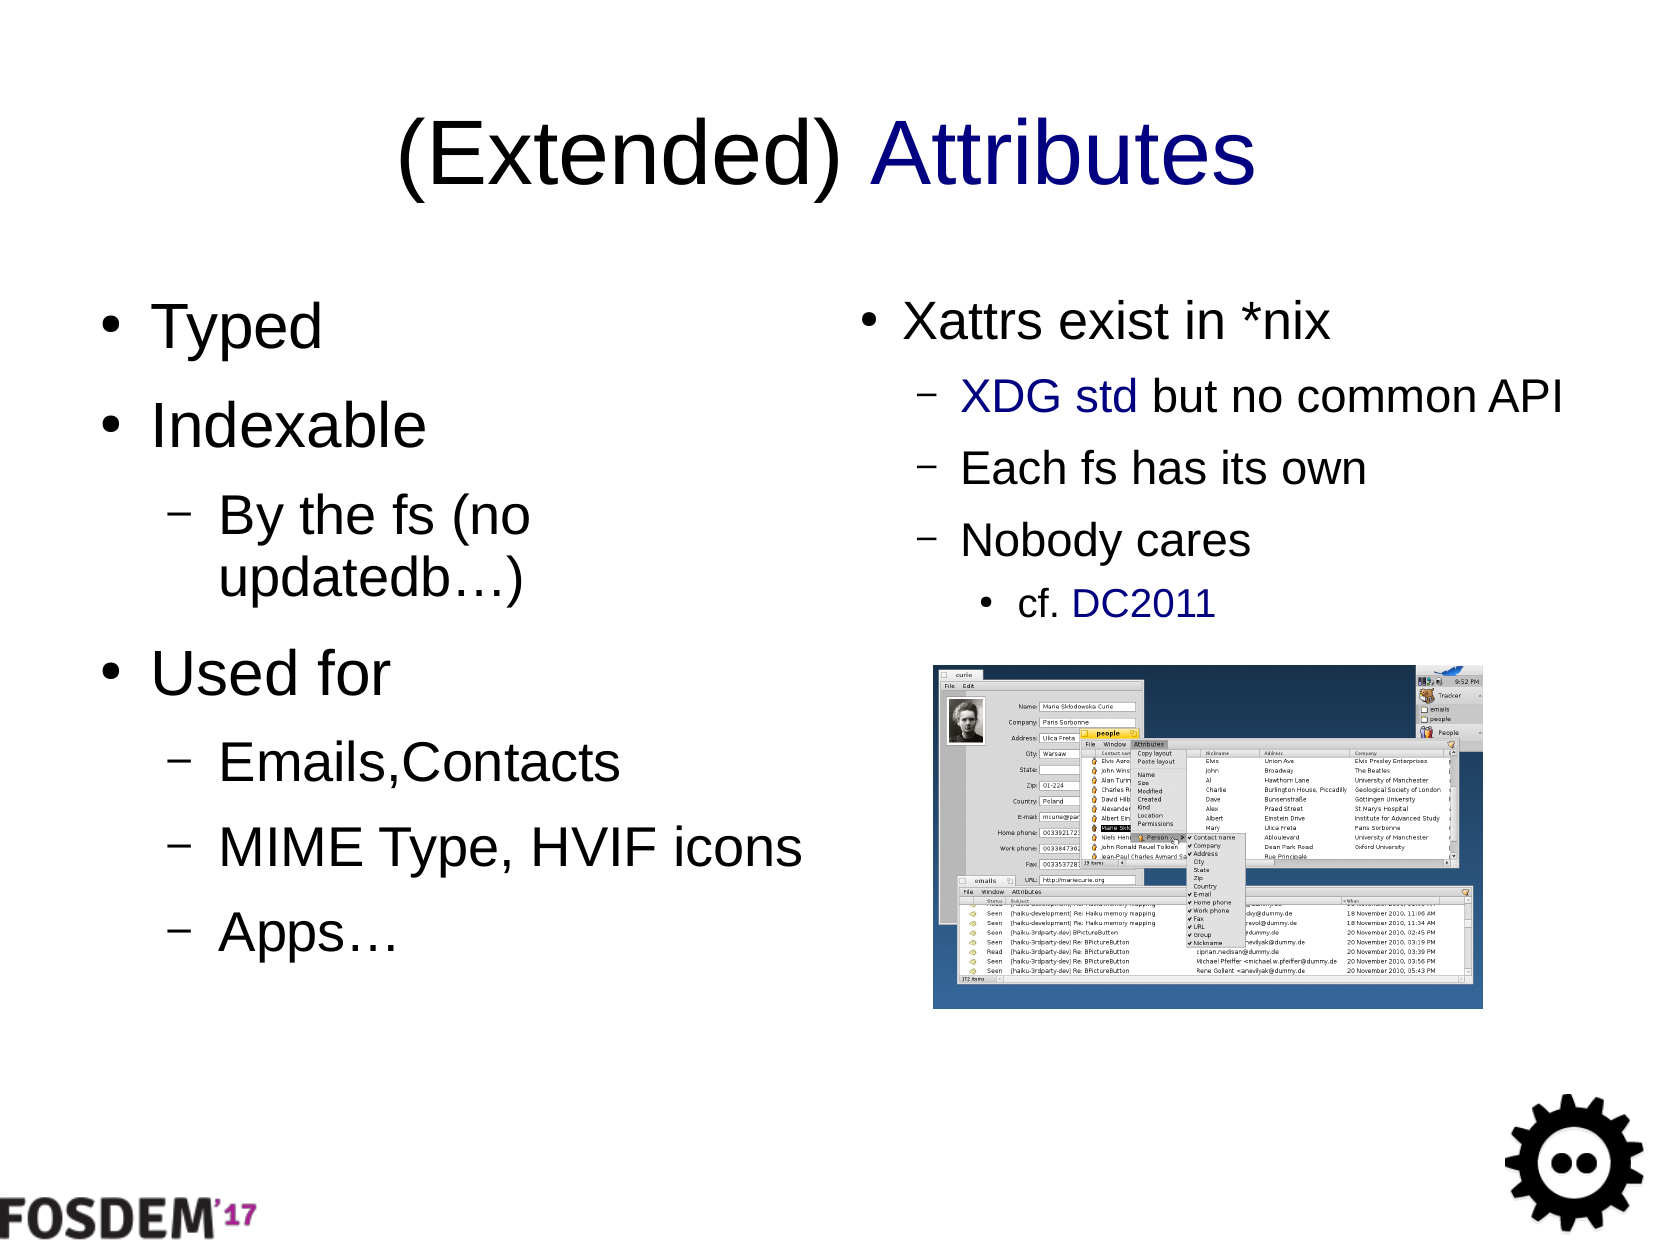

# (Extended) Attributes
Typed
Indexable
By the fs (no updatedb…)
Used for
Emails,Contacts
MIME Type, HVIF icons
Apps…
Xattrs exist in *nix
XDG std but no common API
Each fs has its own
Nobody cares
cf. DC2011